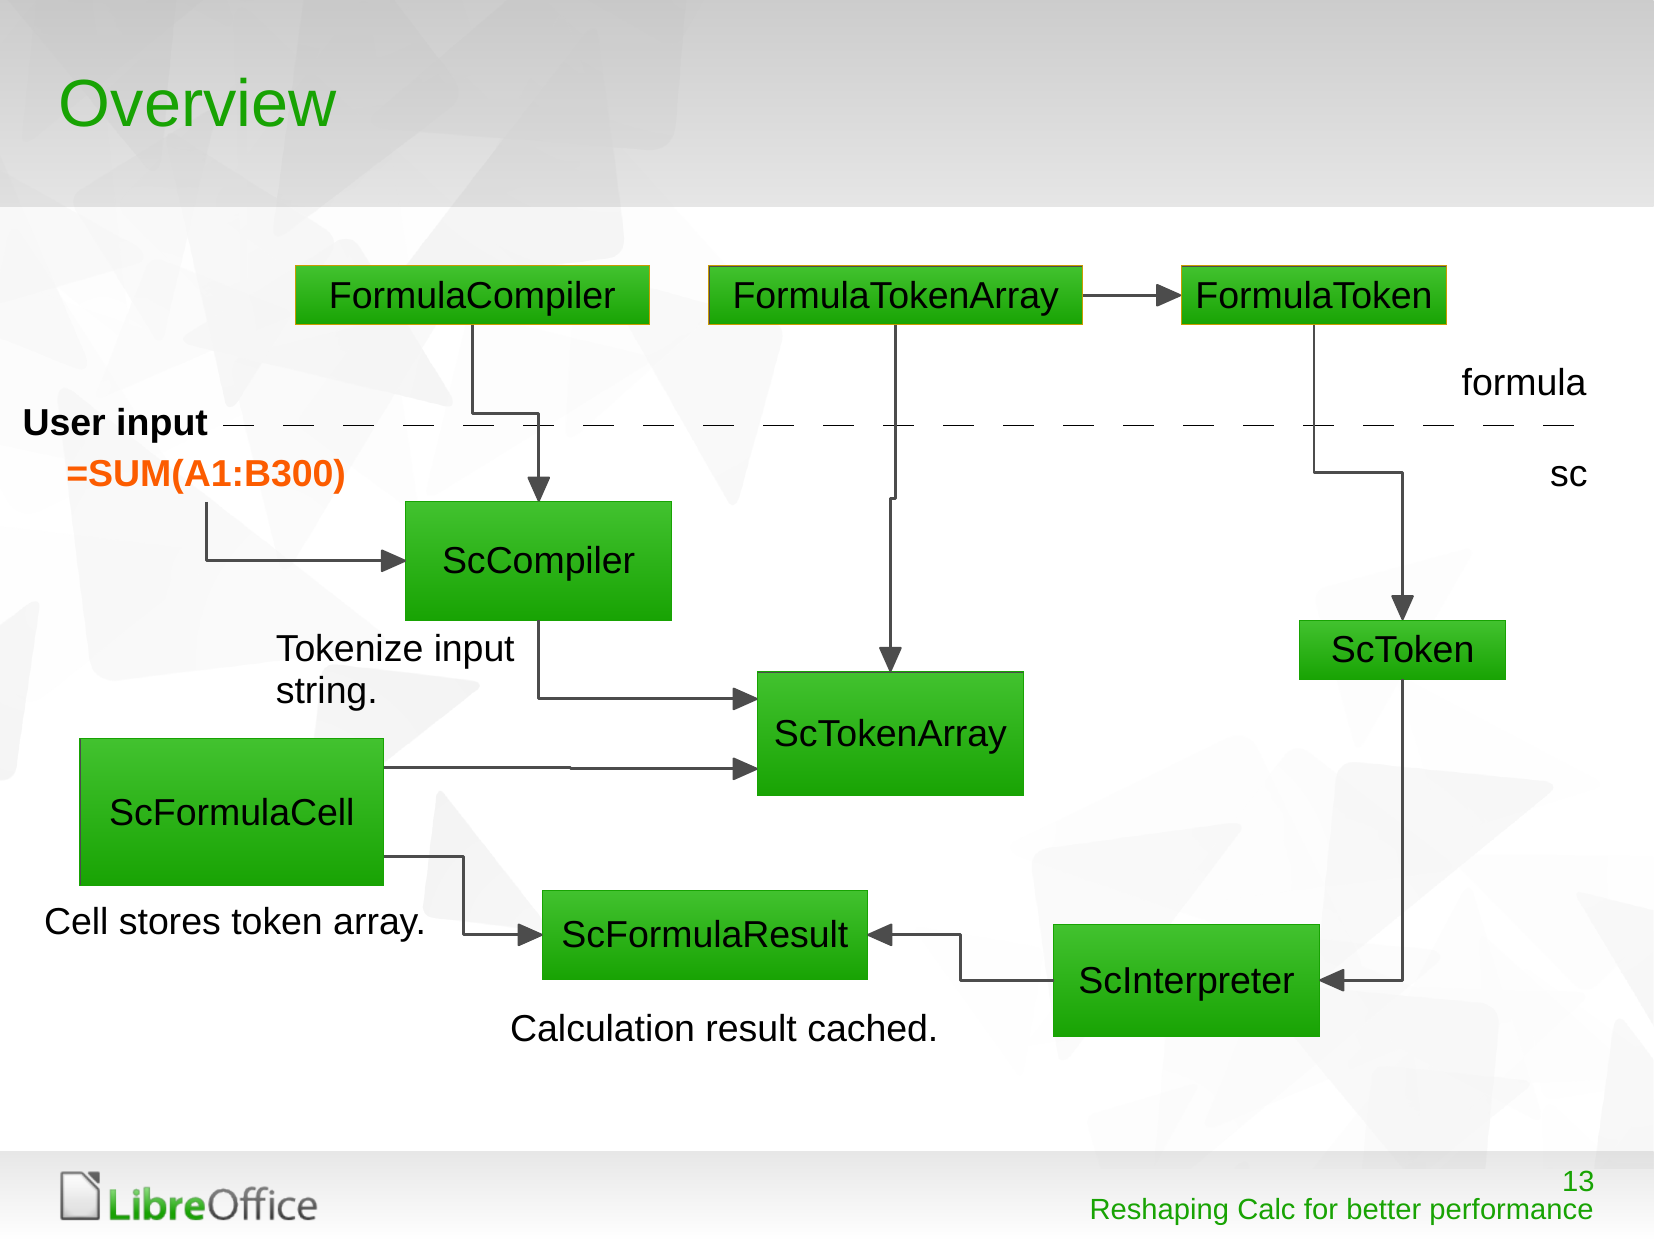

# Overview
FormulaCompiler
FormulaTokenArray
FormulaToken
formula
User input
=SUM(A1:B300)
sc
ScCompiler
Tokenize input string.
ScToken
ScTokenArray
ScFormulaCell
ScFormulaResult
Cell stores token array.
ScInterpreter
Calculation result cached.
13
Reshaping Calc for better performance